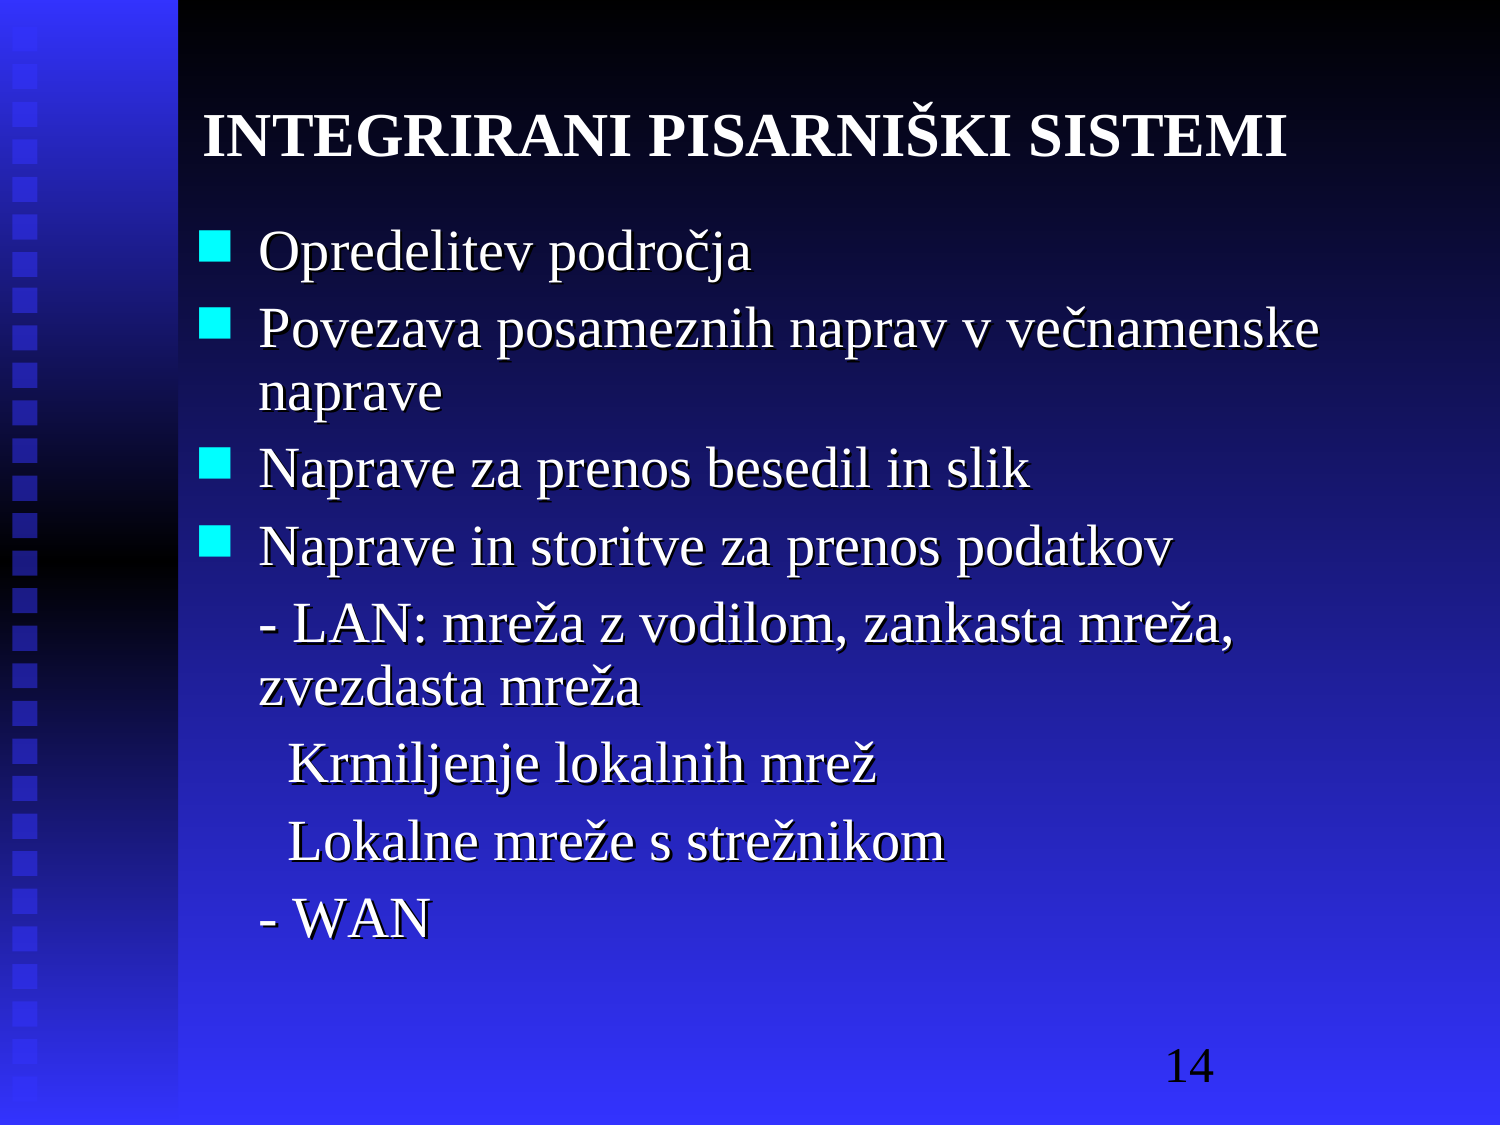

# INTEGRIRANI PISARNIŠKI SISTEMI
Opredelitev področja
Povezava posameznih naprav v večnamenske naprave
Naprave za prenos besedil in slik
Naprave in storitve za prenos podatkov
	- LAN: mreža z vodilom, zankasta mreža, zvezdasta mreža
	 Krmiljenje lokalnih mrež
	 Lokalne mreže s strežnikom
	- WAN
14